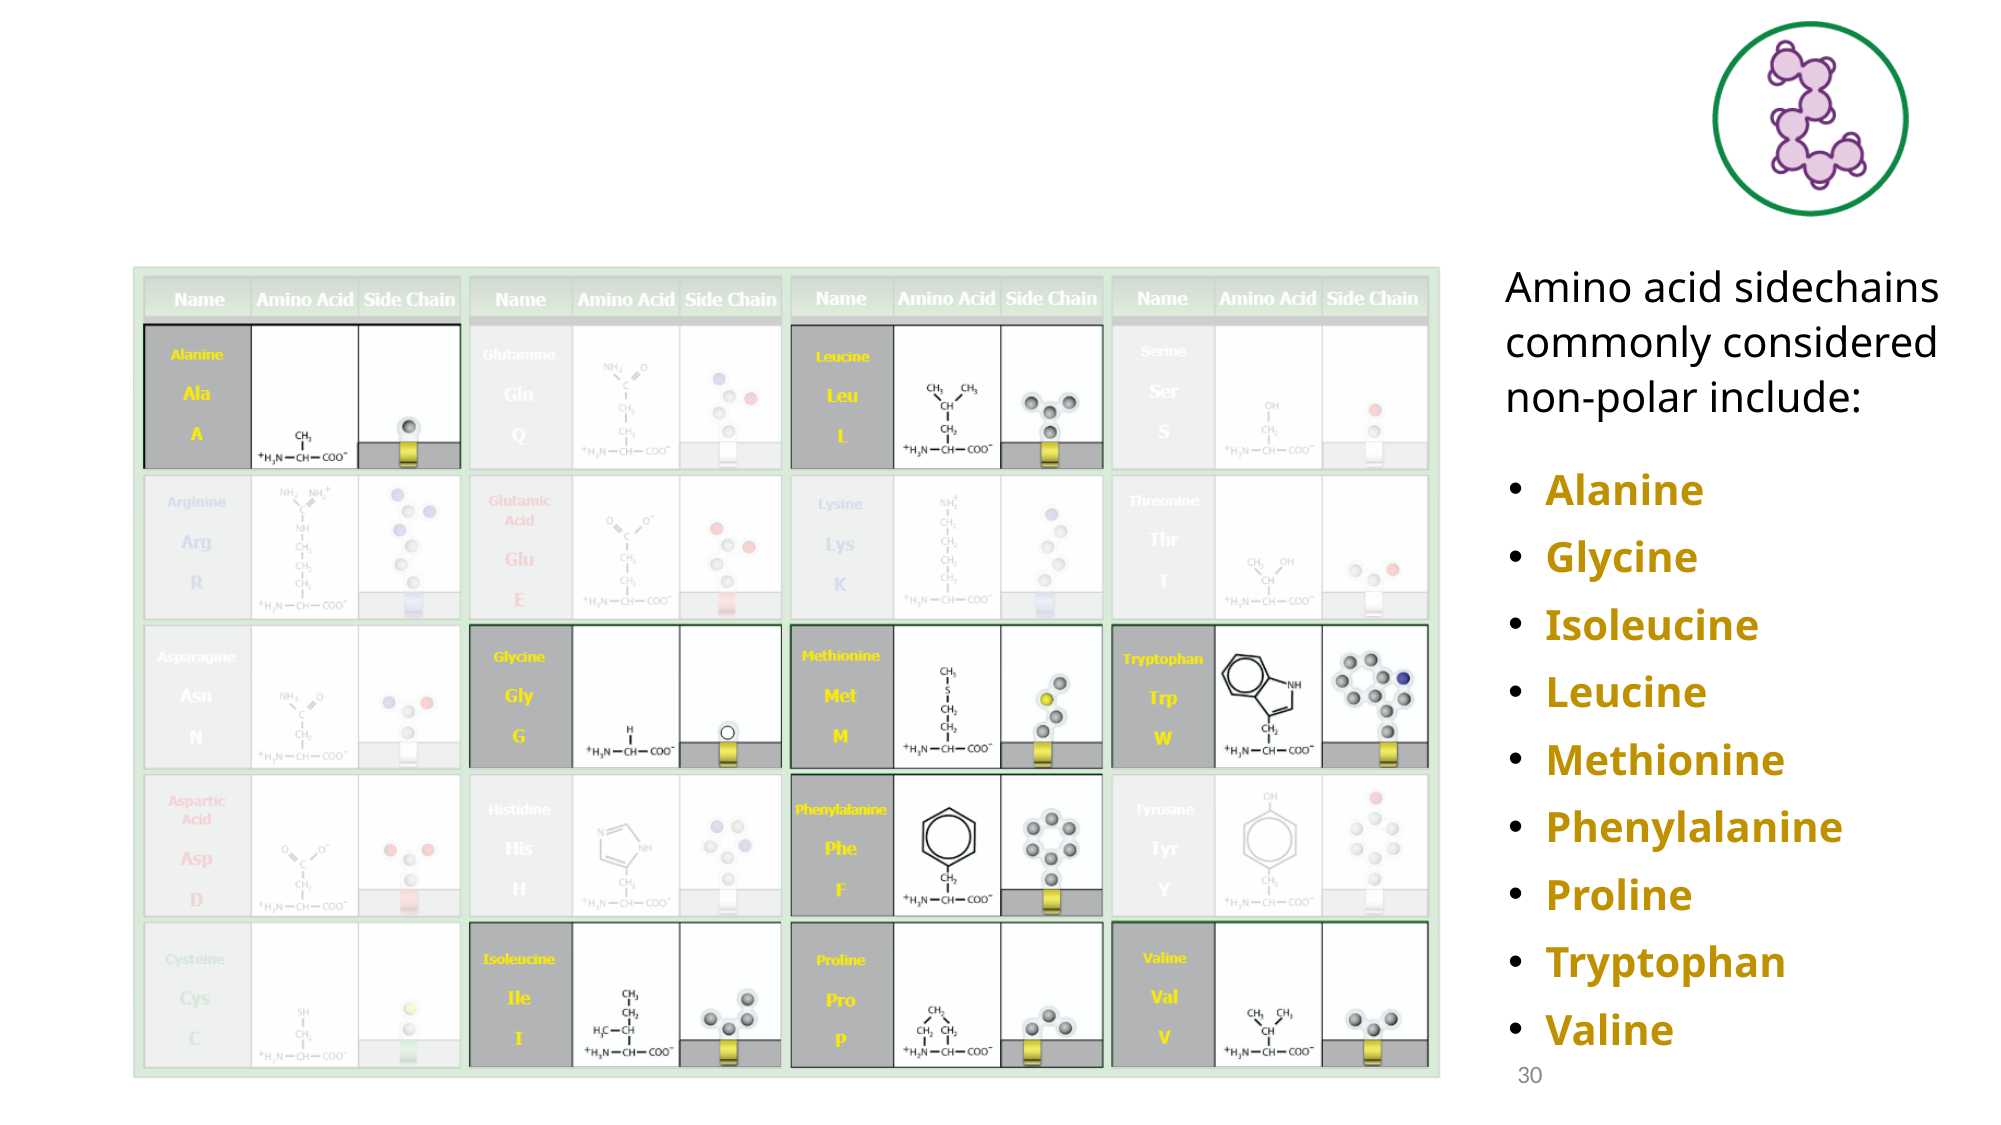

Tertiary Structure: Water-Avoiding Side Chains
Amino acid sidechains commonly considered non-polar include:
Alanine
Glycine
Isoleucine
Leucine
Methionine
Phenylalanine
Proline
Tryptophan
Valine